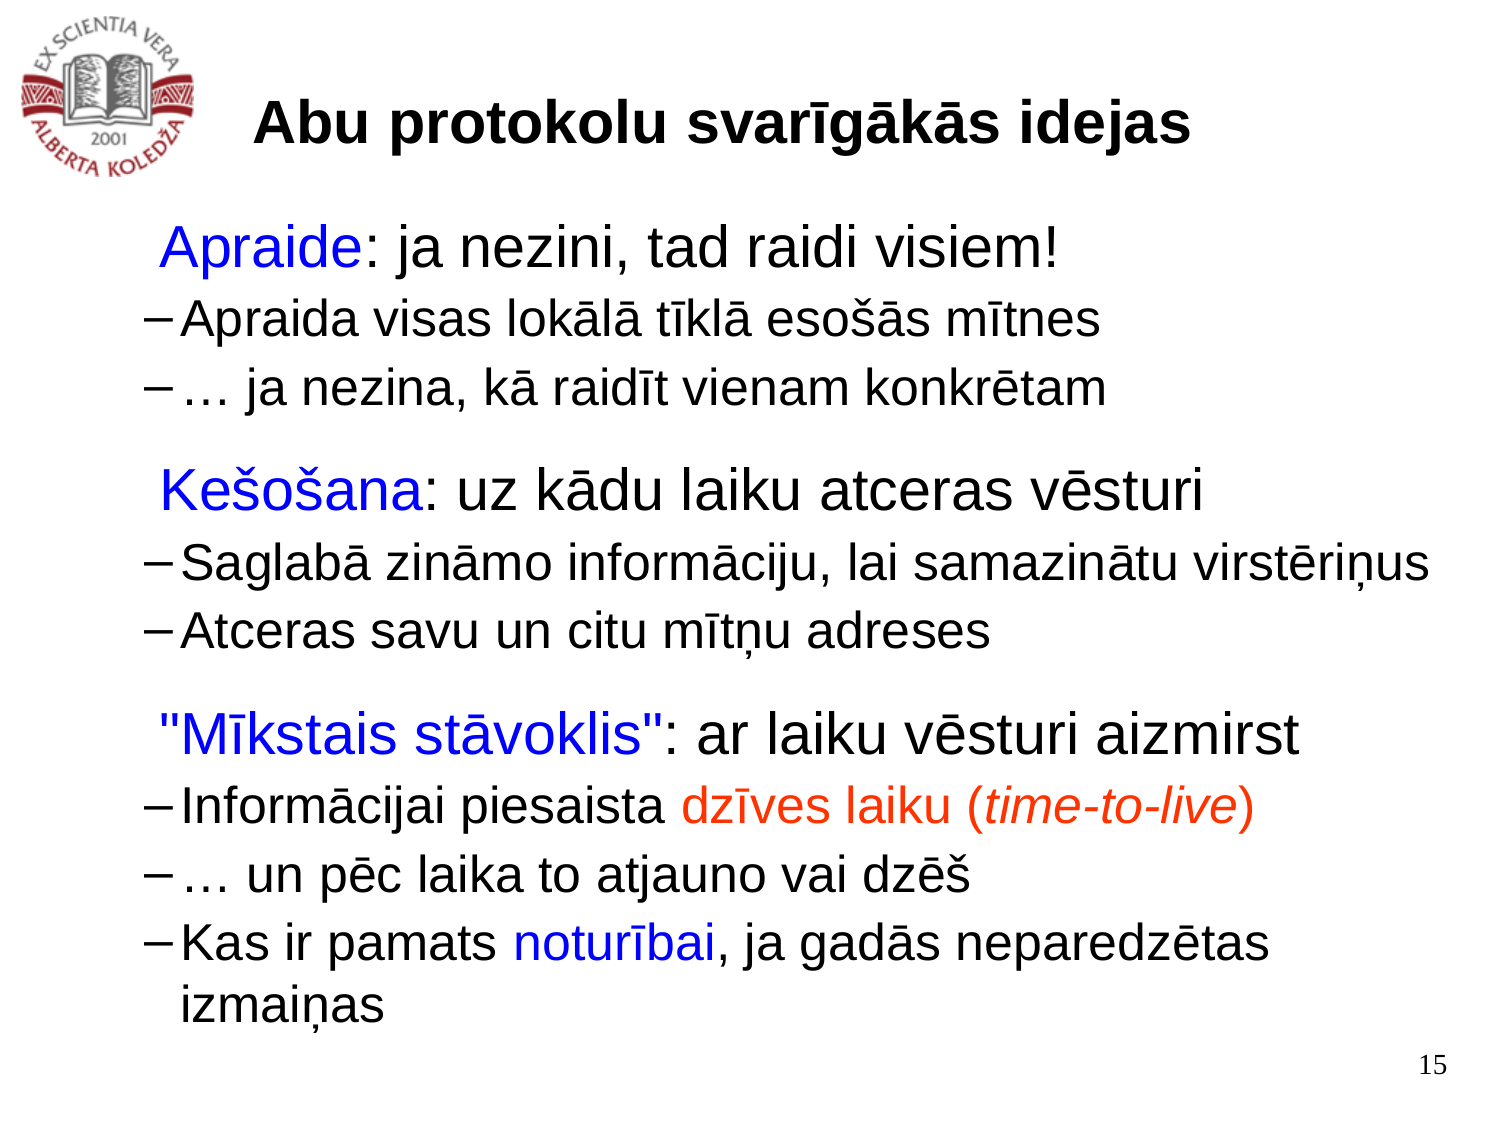

# Abu protokolu svarīgākās idejas
Apraide: ja nezini, tad raidi visiem!
Apraida visas lokālā tīklā esošās mītnes
… ja nezina, kā raidīt vienam konkrētam
Kešošana: uz kādu laiku atceras vēsturi
Saglabā zināmo informāciju, lai samazinātu virstēriņus
Atceras savu un citu mītņu adreses
"Mīkstais stāvoklis": ar laiku vēsturi aizmirst
Informācijai piesaista dzīves laiku (time-to-live)
… un pēc laika to atjauno vai dzēš
Kas ir pamats noturībai, ja gadās neparedzētas izmaiņas